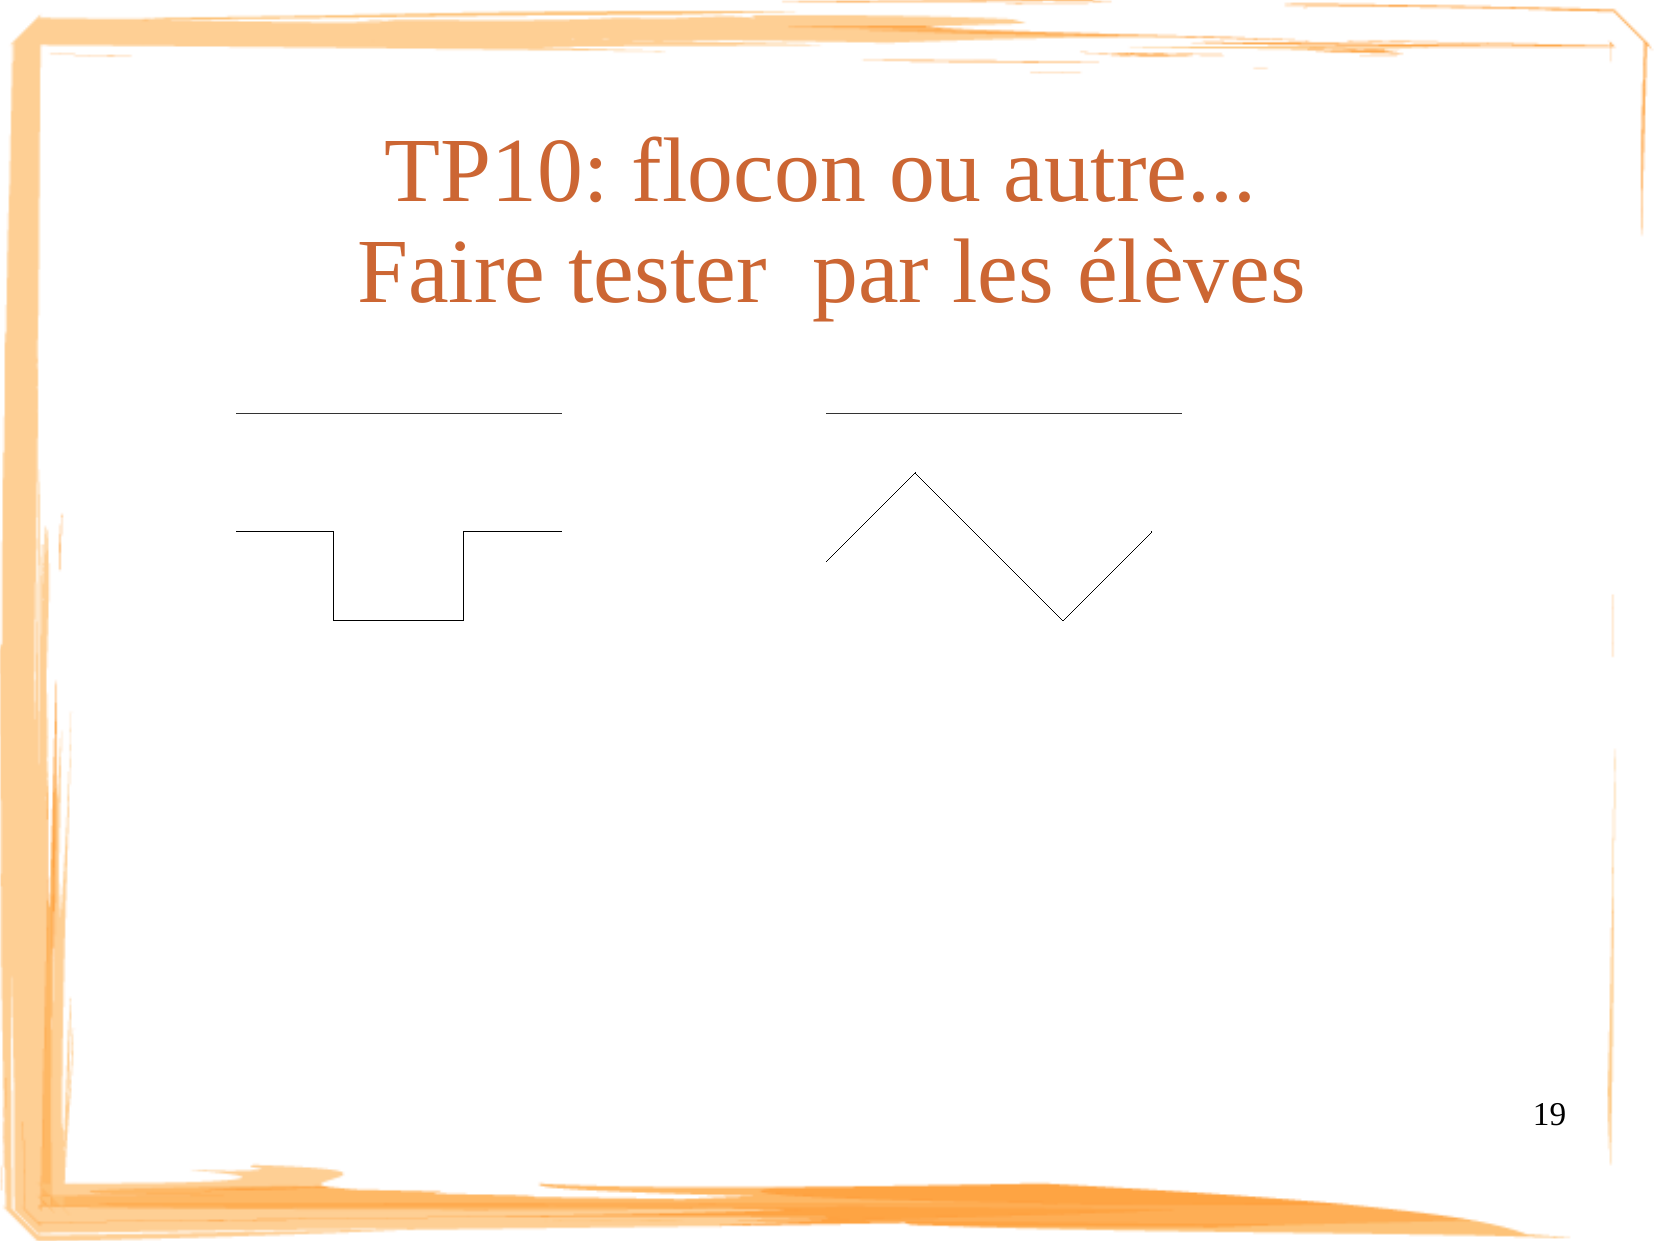

# TP10: flocon ou autre... Faire tester par les élèves
19